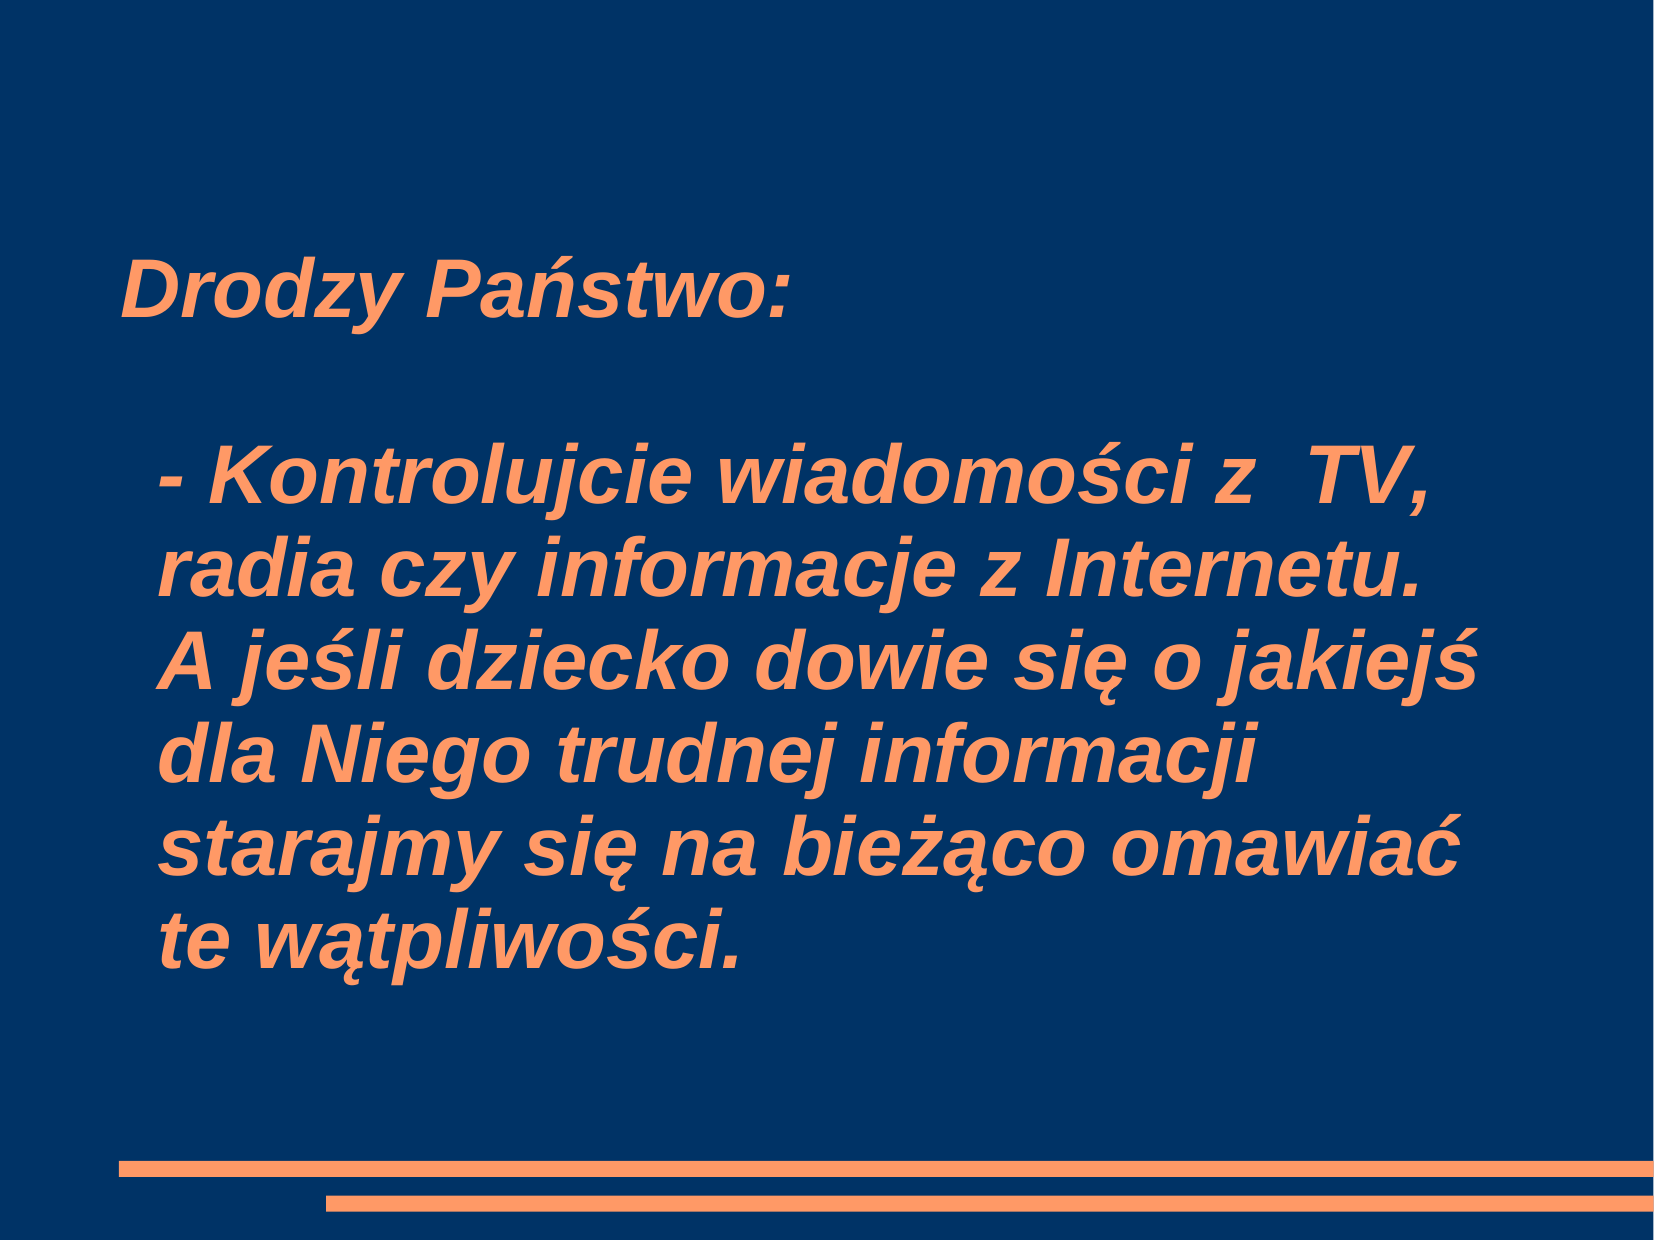

# Drodzy Państwo: - Kontrolujcie wiadomości z TV, radia czy informacje z Internetu. A jeśli dziecko dowie się o jakiejś dla Niego trudnej informacji starajmy się na bieżąco omawiać te wątpliwości.